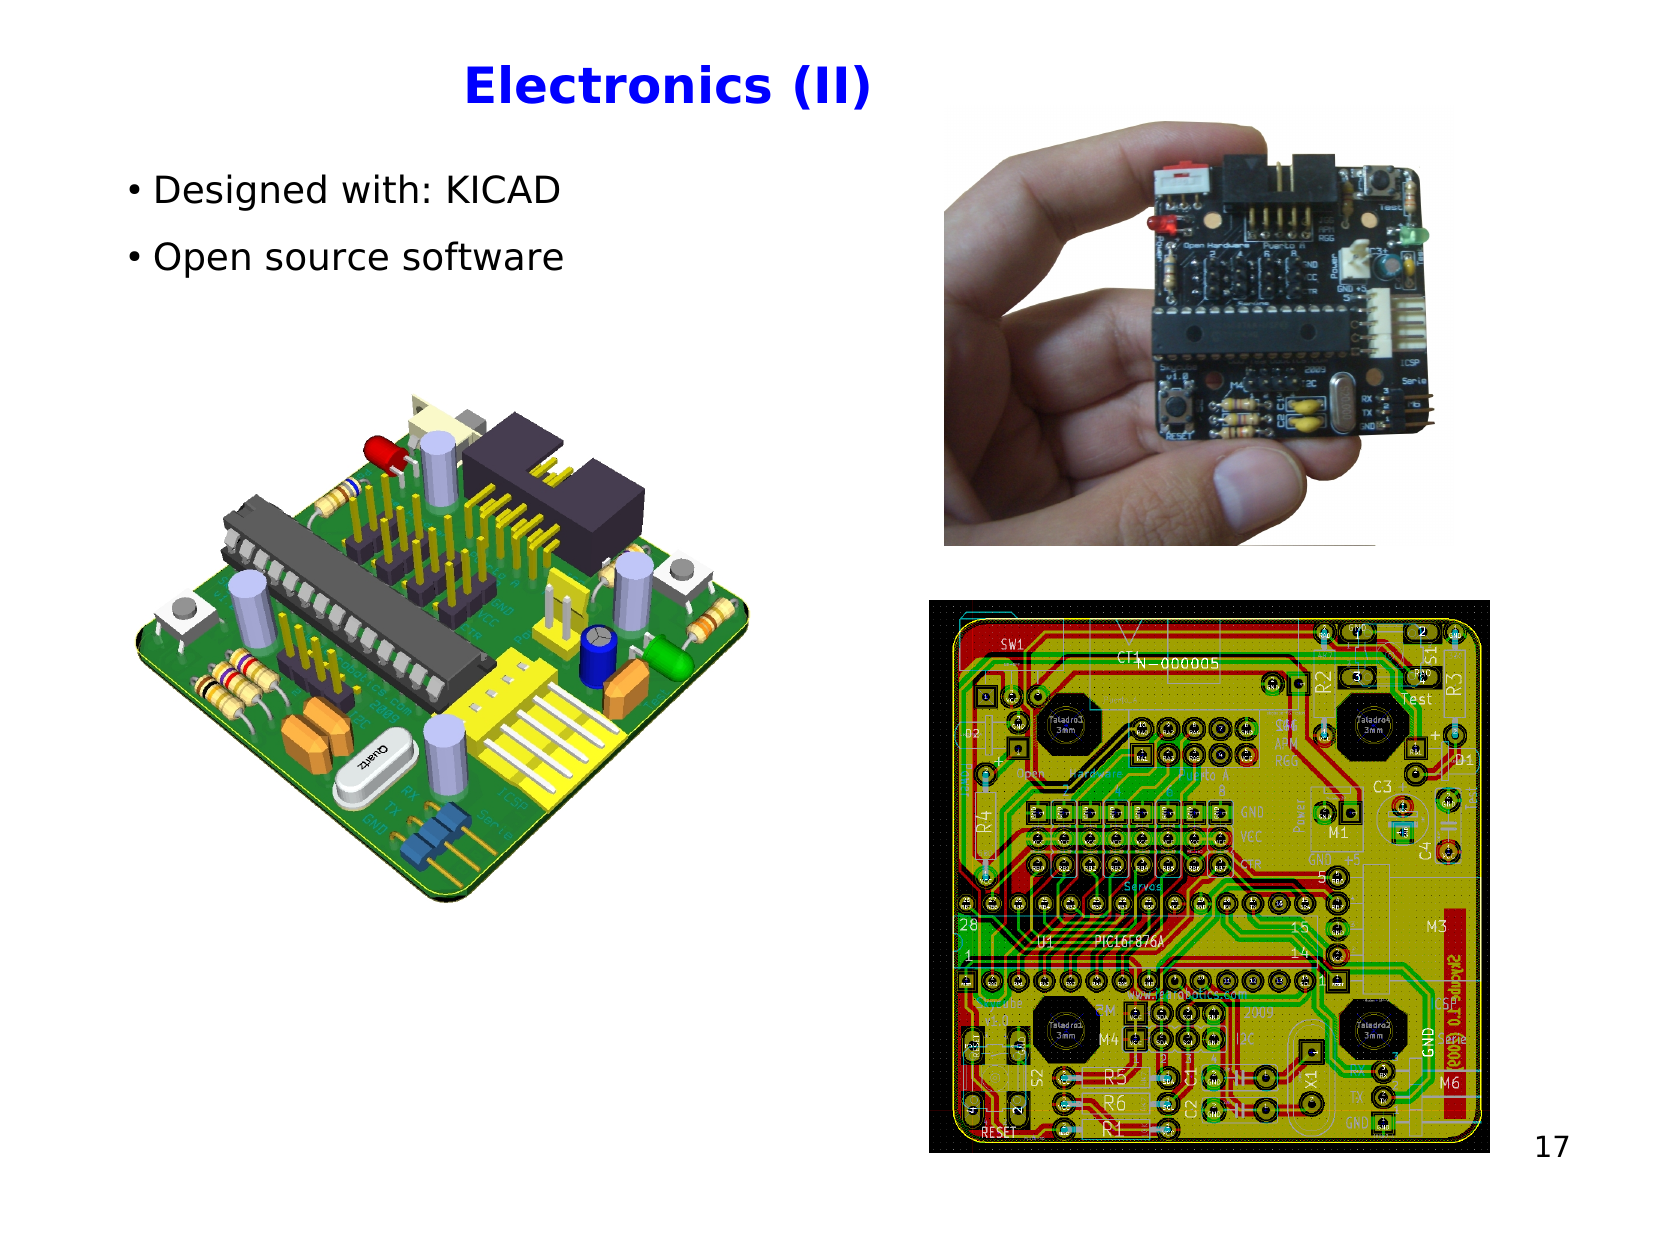

Electronics (II)
 Designed with: KICAD
 Open source software
17